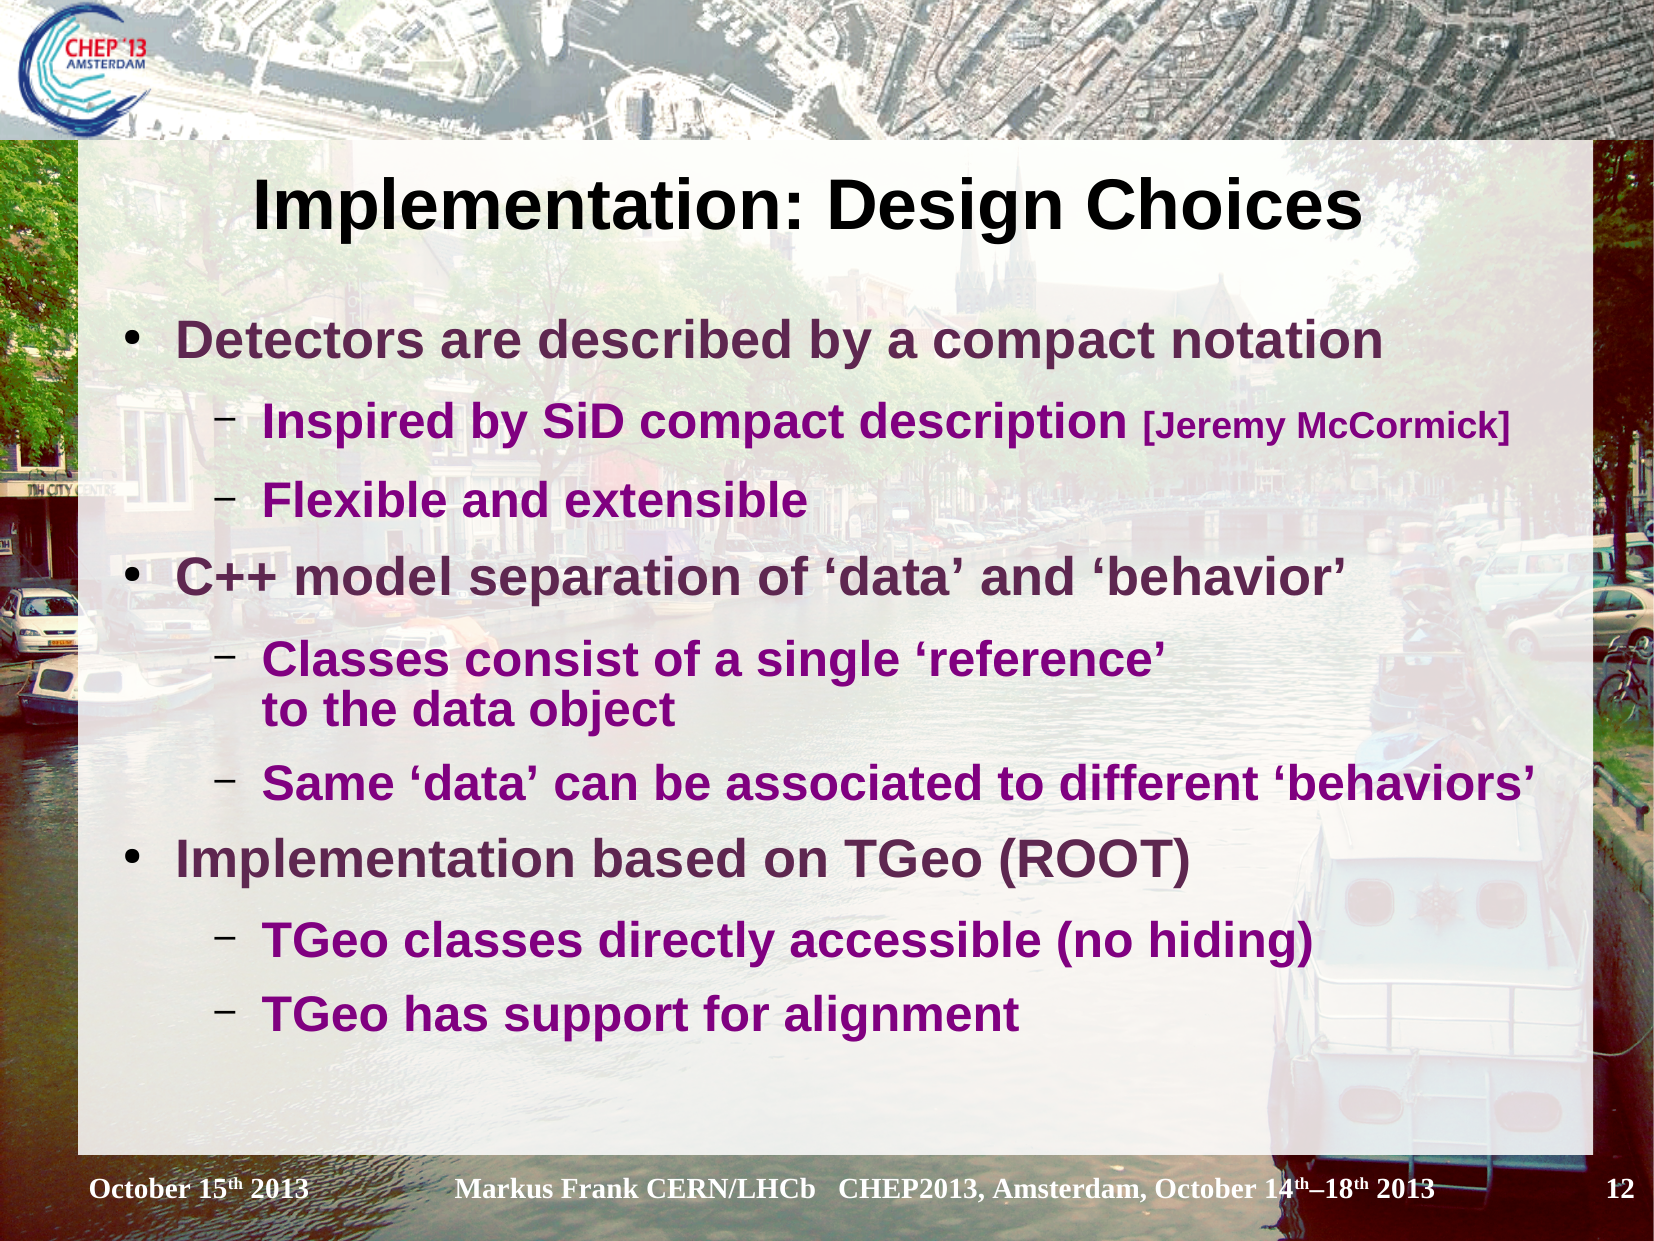

# Implementation: Design Choices
Detectors are described by a compact notation
Inspired by SiD compact description [Jeremy McCormick]
Flexible and extensible
C++ model separation of ‘data’ and ‘behavior’
Classes consist of a single ‘reference’
to the data object
Same ‘data’ can be associated to different ‘behaviors’
Implementation based on TGeo (ROOT)
TGeo classes directly accessible (no hiding)
TGeo has support for alignment
1-2 October 2013
CLIC Detector and Physics Collaboration Meeting, Markus Frank CERN/LHCb
12